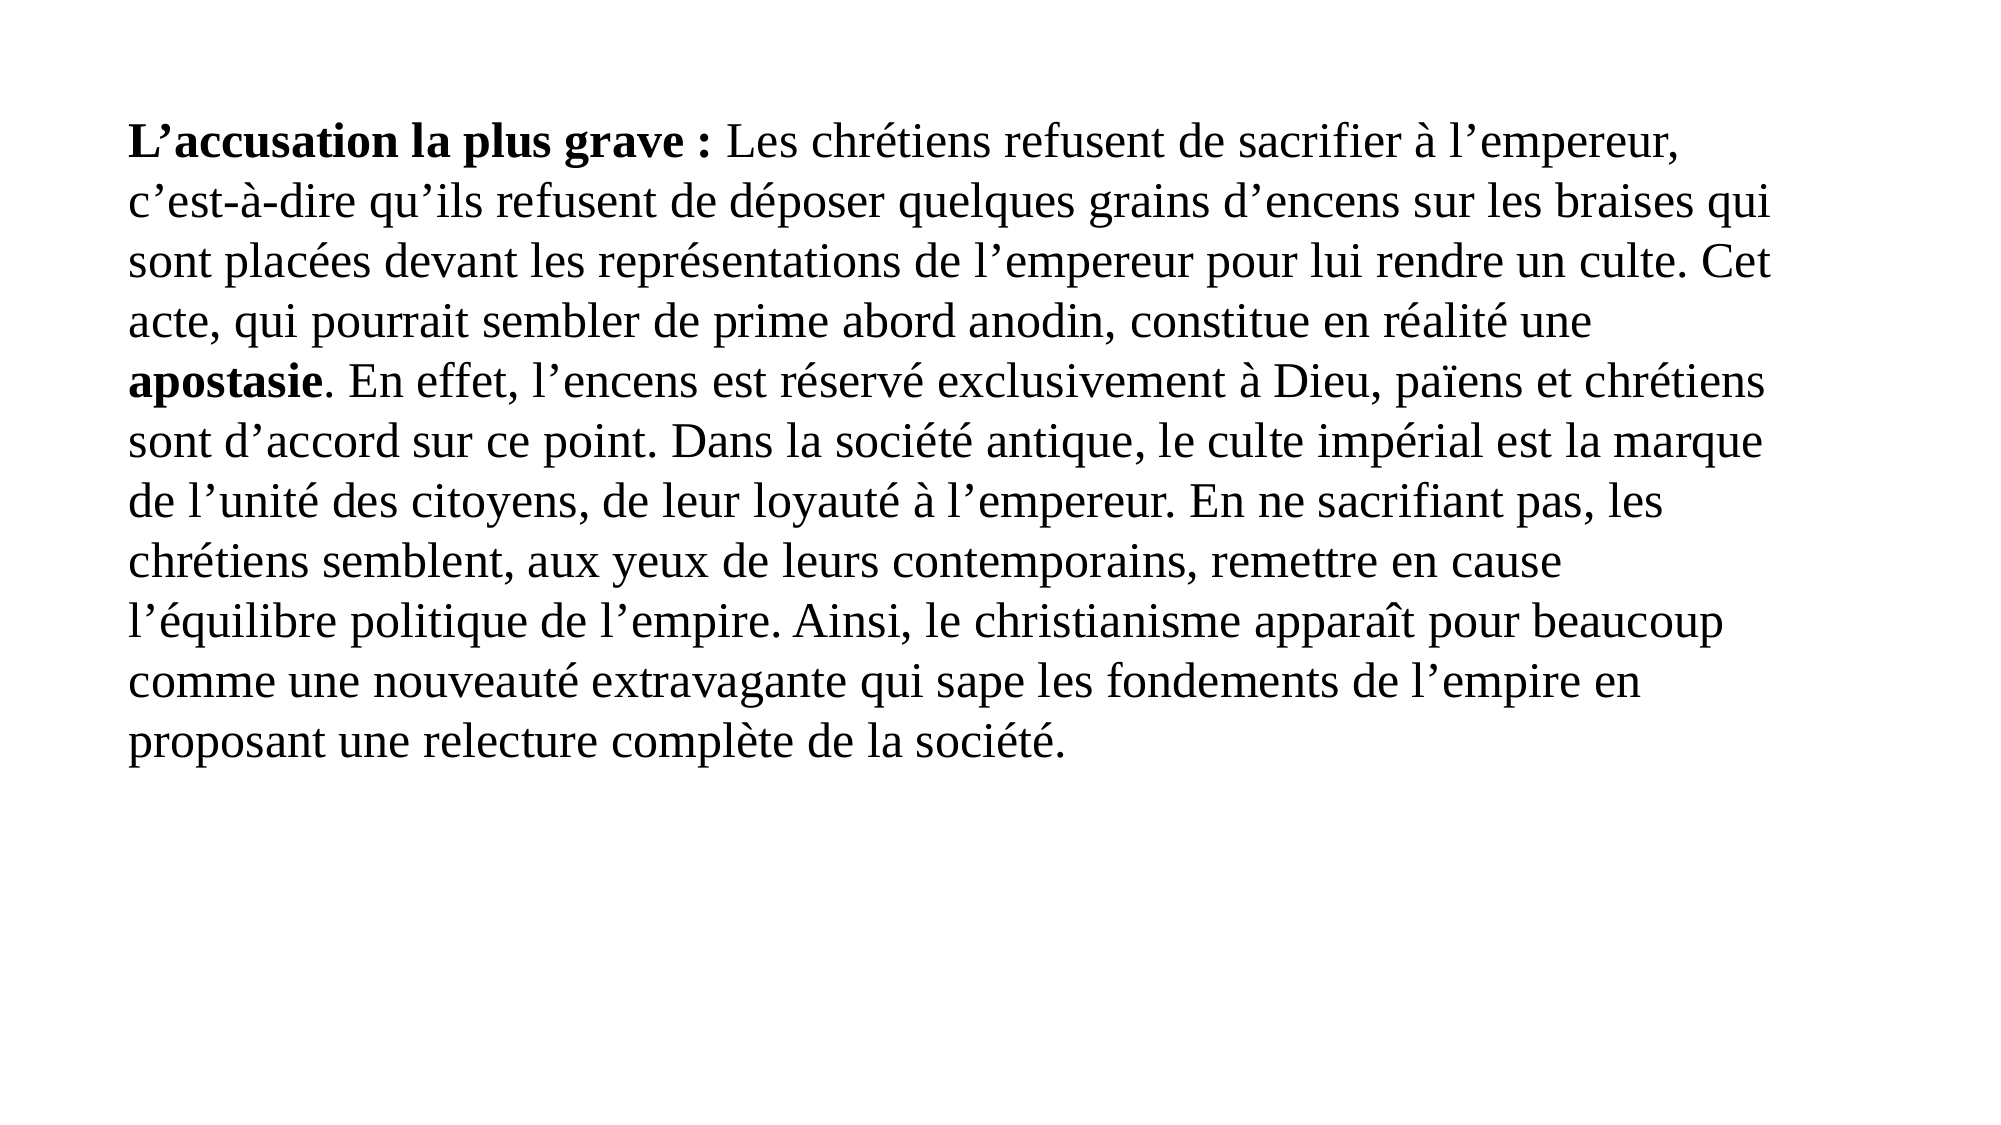

L’accusation la plus grave : Les chrétiens refusent de sacrifier à l’empereur, c’est-à-dire qu’ils refusent de déposer quelques grains d’encens sur les braises qui sont placées devant les représentations de l’empereur pour lui rendre un culte. Cet acte, qui pourrait sembler de prime abord anodin, constitue en réalité une apostasie. En effet, l’encens est réservé exclusivement à Dieu, païens et chrétiens sont d’accord sur ce point. Dans la société antique, le culte impérial est la marque de l’unité des citoyens, de leur loyauté à l’empereur. En ne sacrifiant pas, les chrétiens semblent, aux yeux de leurs contemporains, remettre en cause l’équilibre politique de l’empire. Ainsi, le christianisme apparaît pour beaucoup comme une nouveauté extravagante qui sape les fondements de l’empire en proposant une relecture complète de la société.